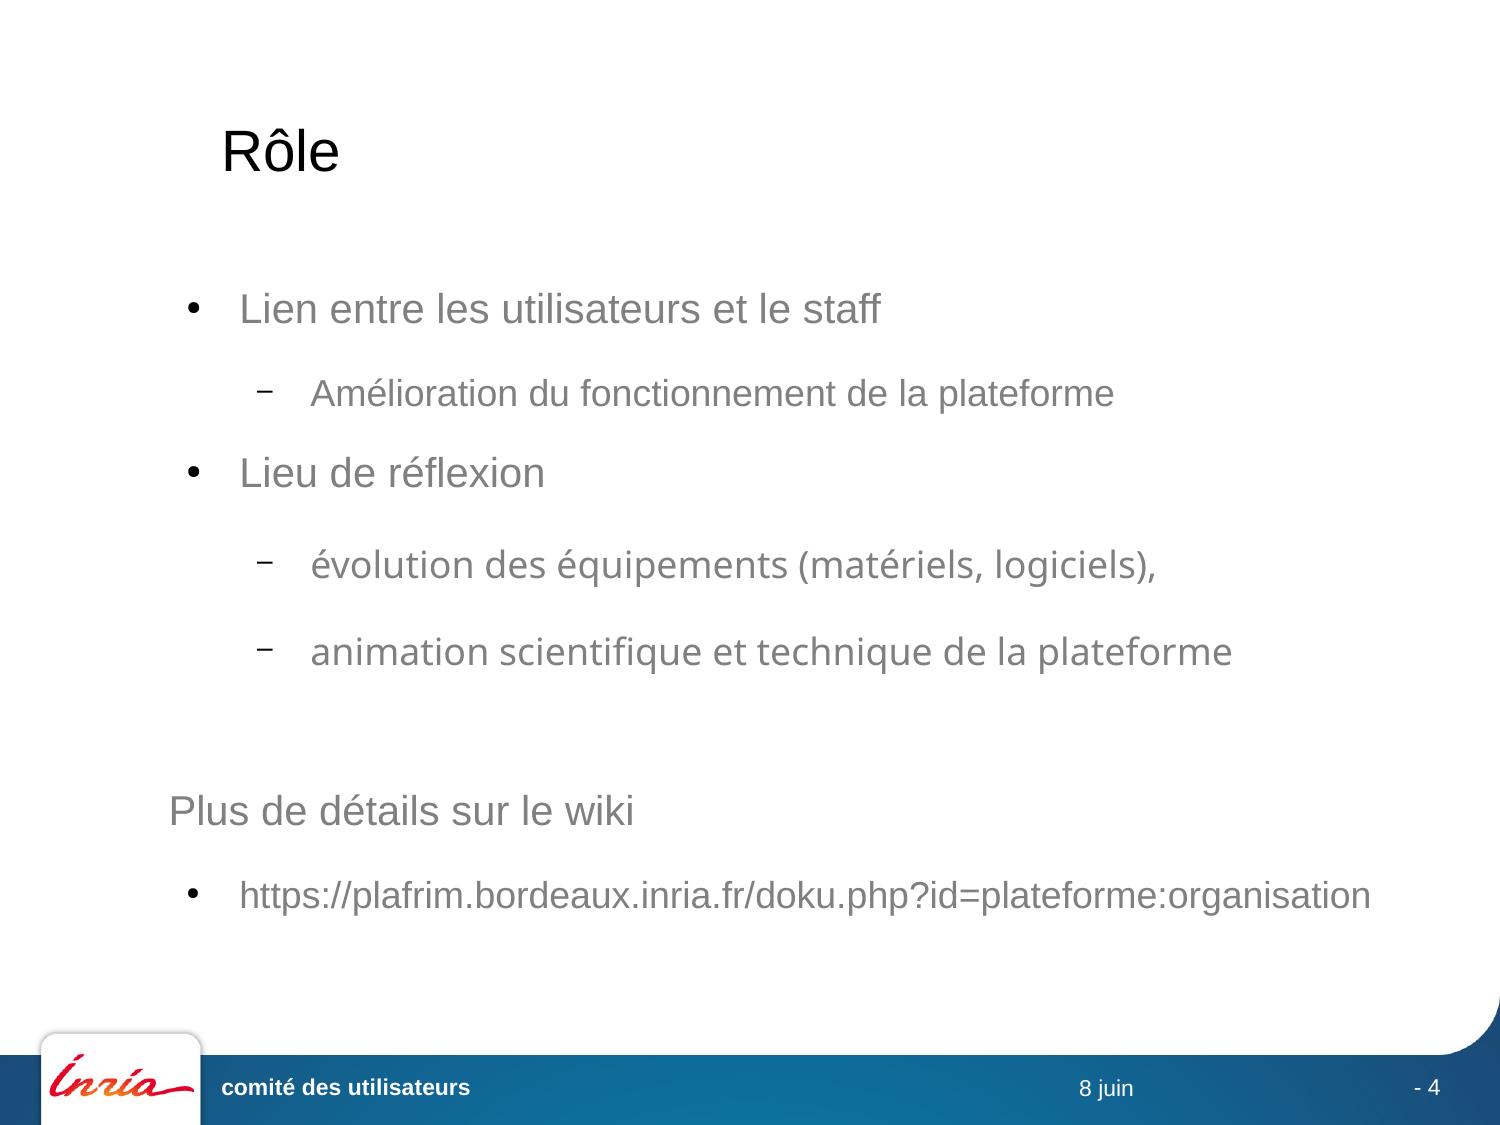

# Rôle
Lien entre les utilisateurs et le staff
Amélioration du fonctionnement de la plateforme
Lieu de réflexion
évolution des équipements (matériels, logiciels),
animation scientifique et technique de la plateforme
Plus de détails sur le wiki
https://plafrim.bordeaux.inria.fr/doku.php?id=plateforme:organisation
comité des utilisateurs
4
8 juin 2015